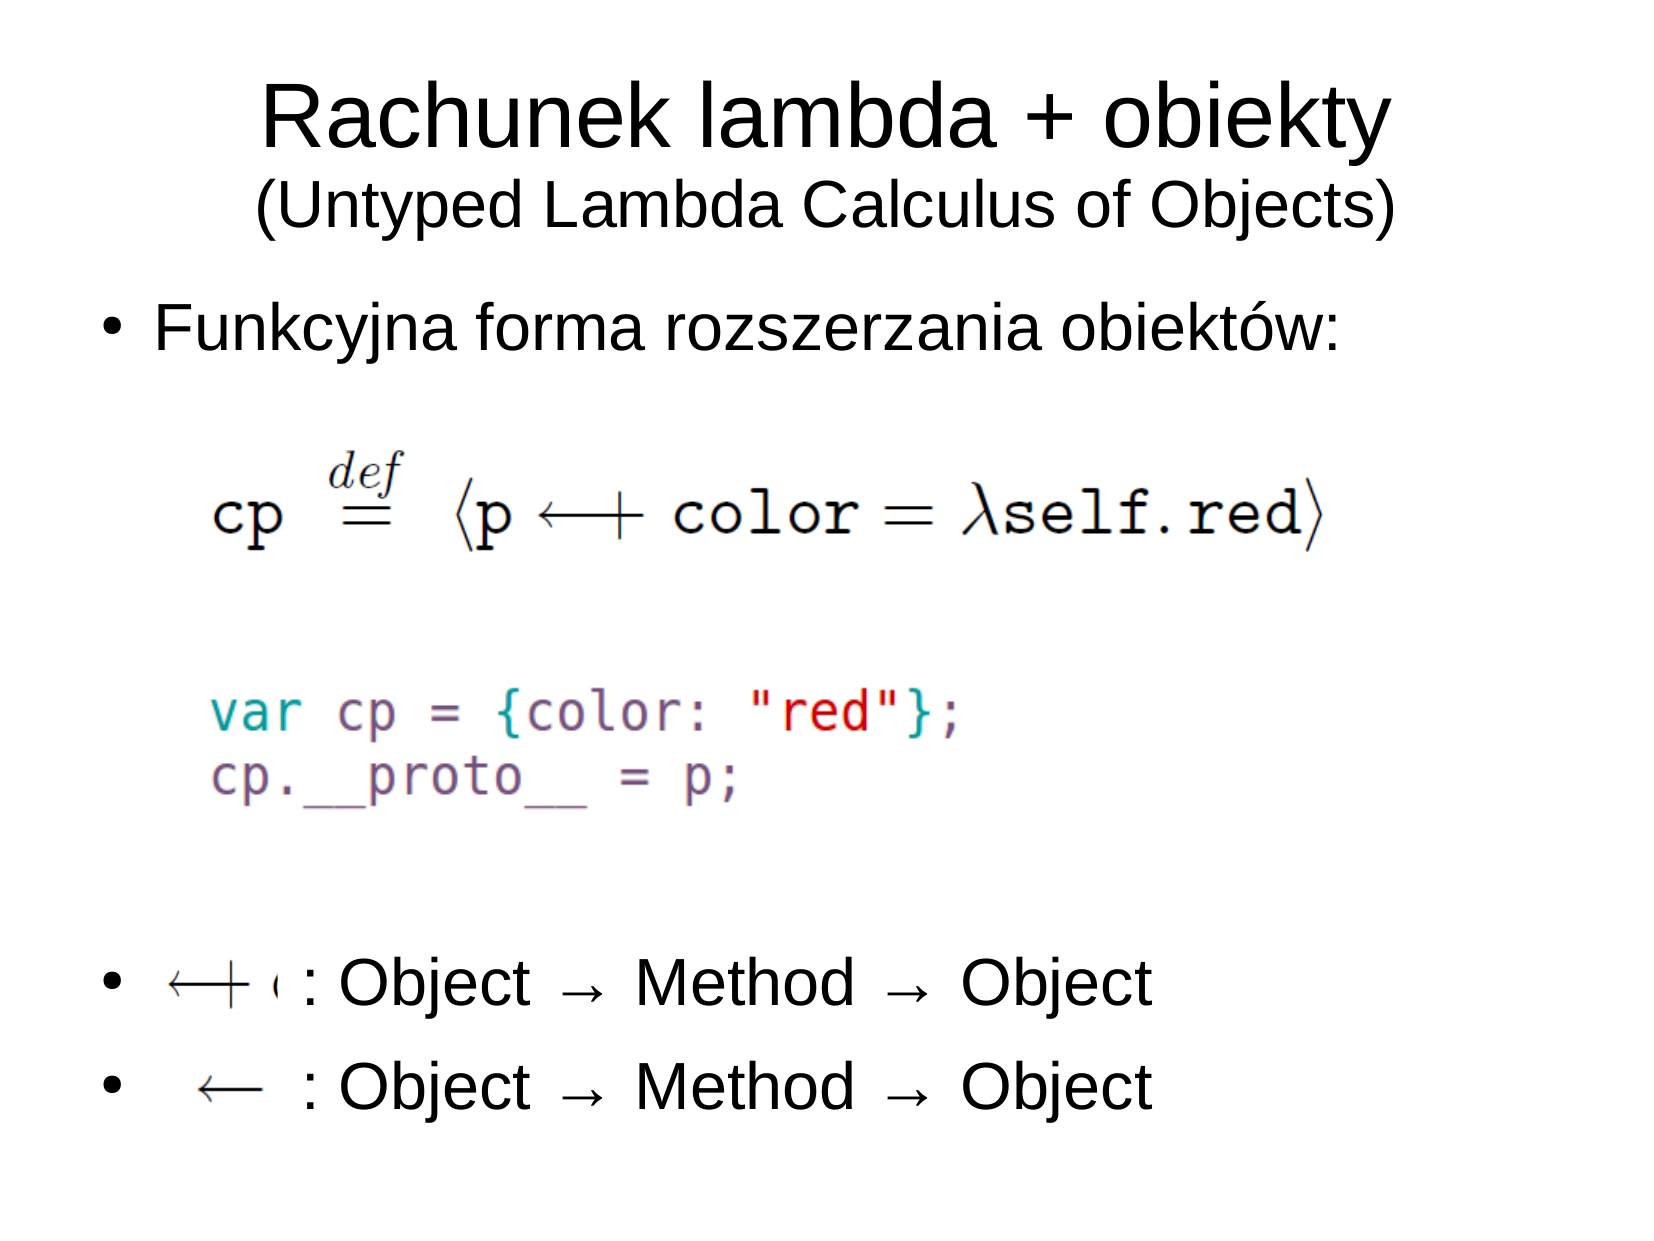

# Rachunek lambda + obiekty (Untyped Lambda Calculus of Objects)
Funkcyjna forma rozszerzania obiektów:
 : Object → Method → Object
 : Object → Method → Object